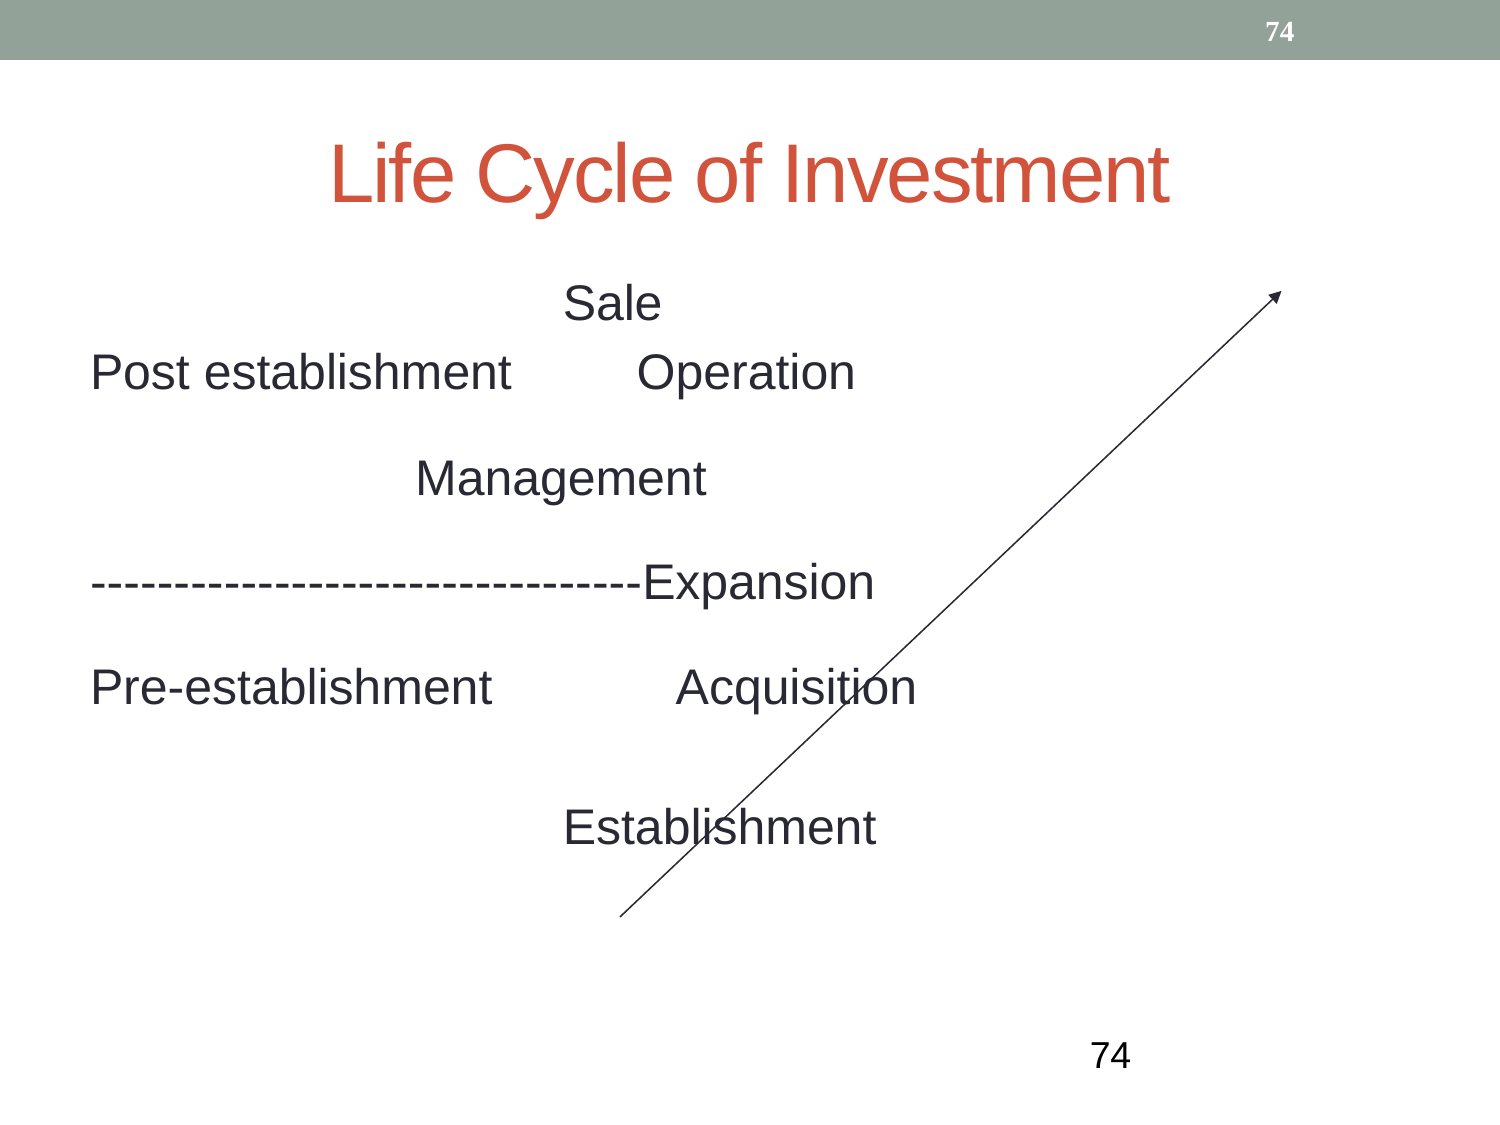

# Life Cycle of Investment
						 	Sale
Post establishment		Operation
					Management
---------------------------------Expansion
Pre-establishment 		 Acquisition
							Establishment